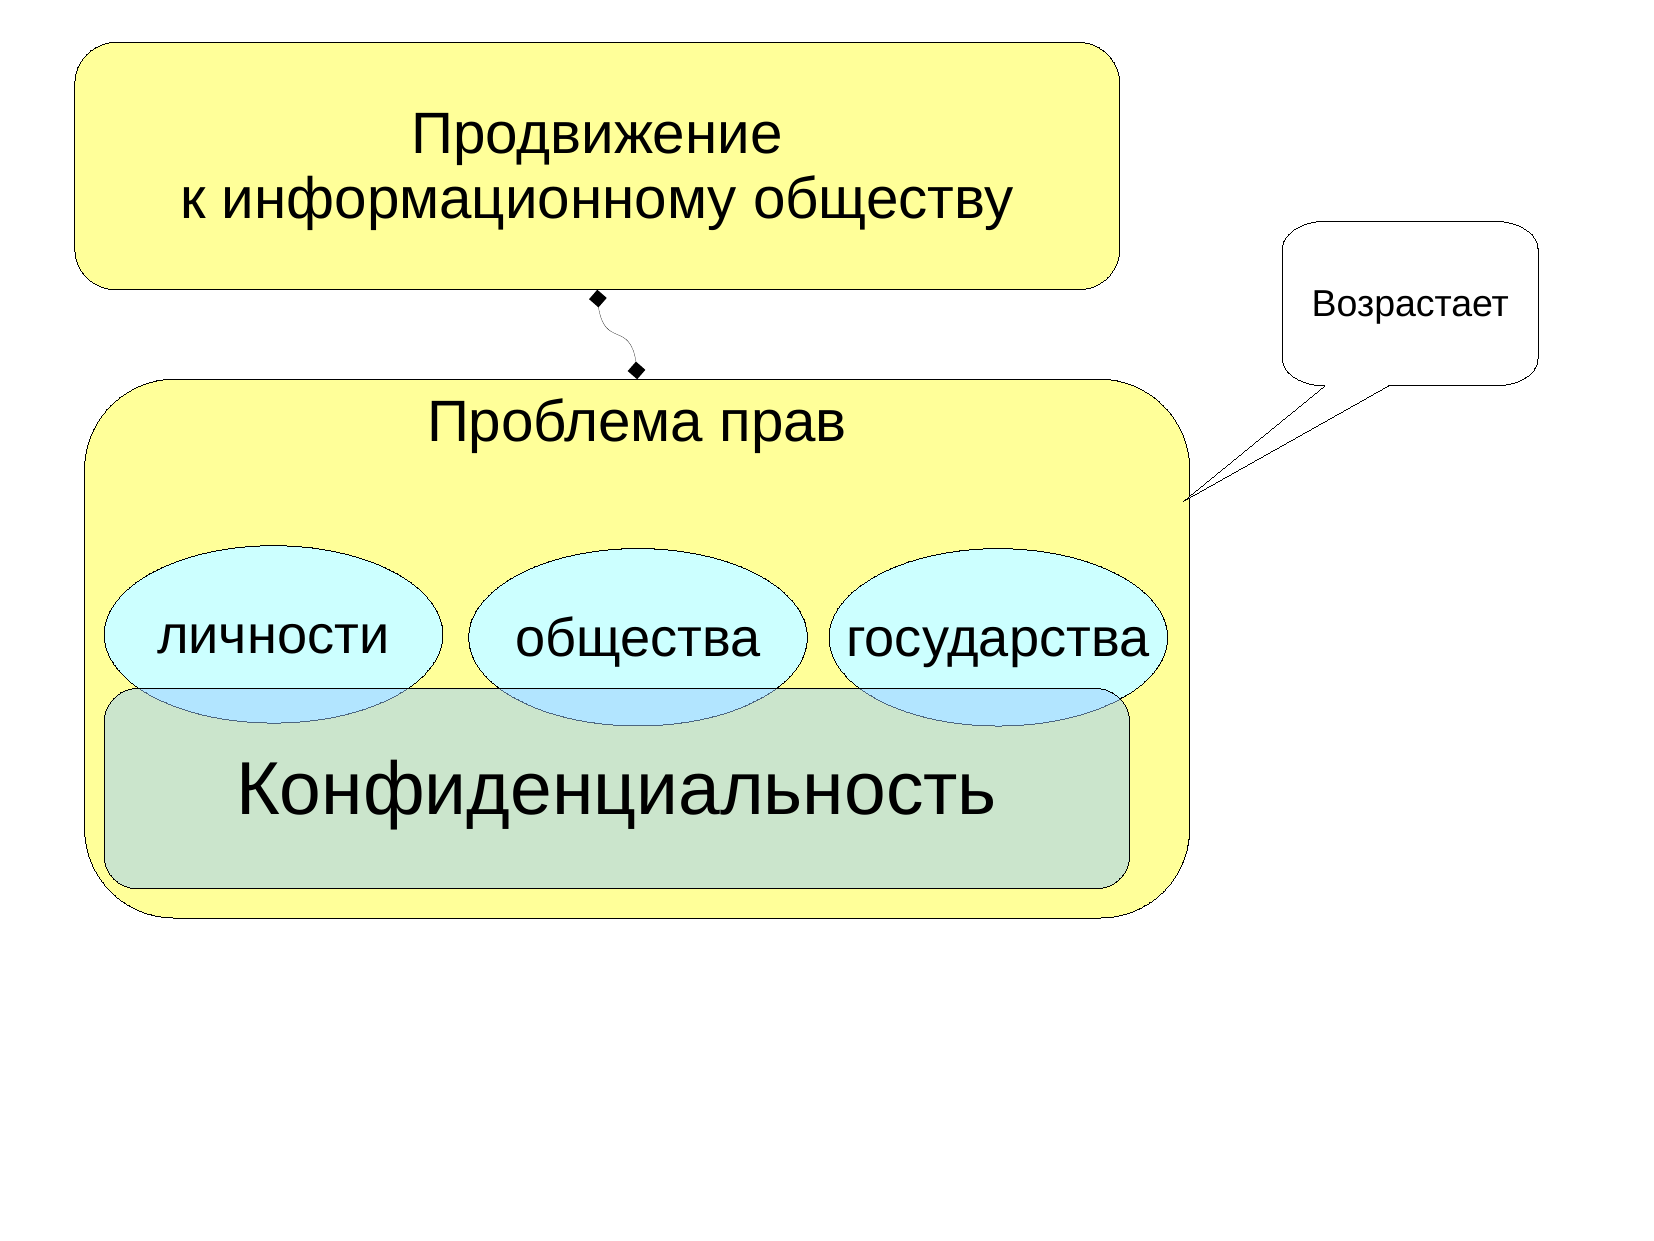

Продвижение
к информационному обществу
Возрастает
Проблема прав
личности
общества
государства
Конфиденциальность